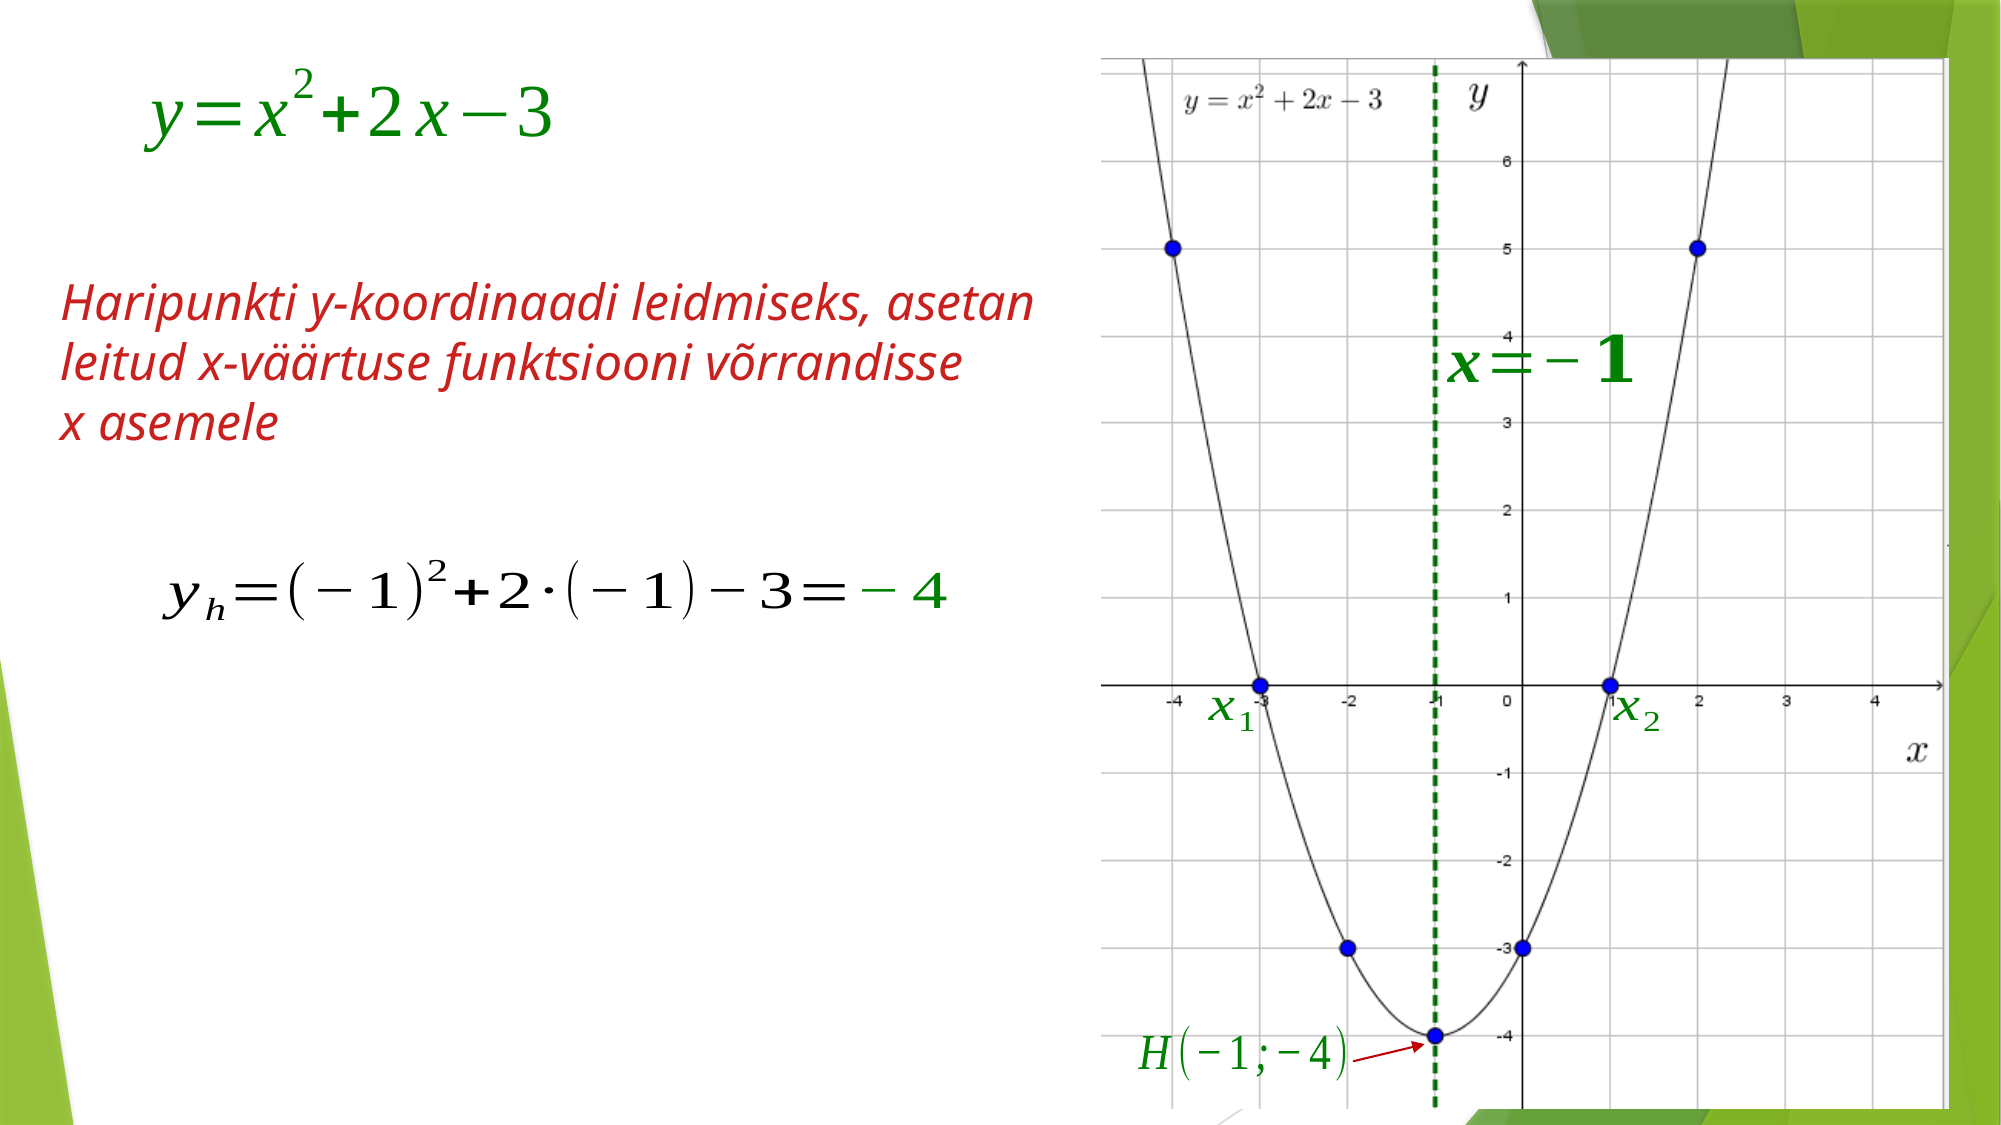

#
Haripunkti y-koordinaadi leidmiseks, asetan
leitud x-väärtuse funktsiooni võrrandisse
x asemele